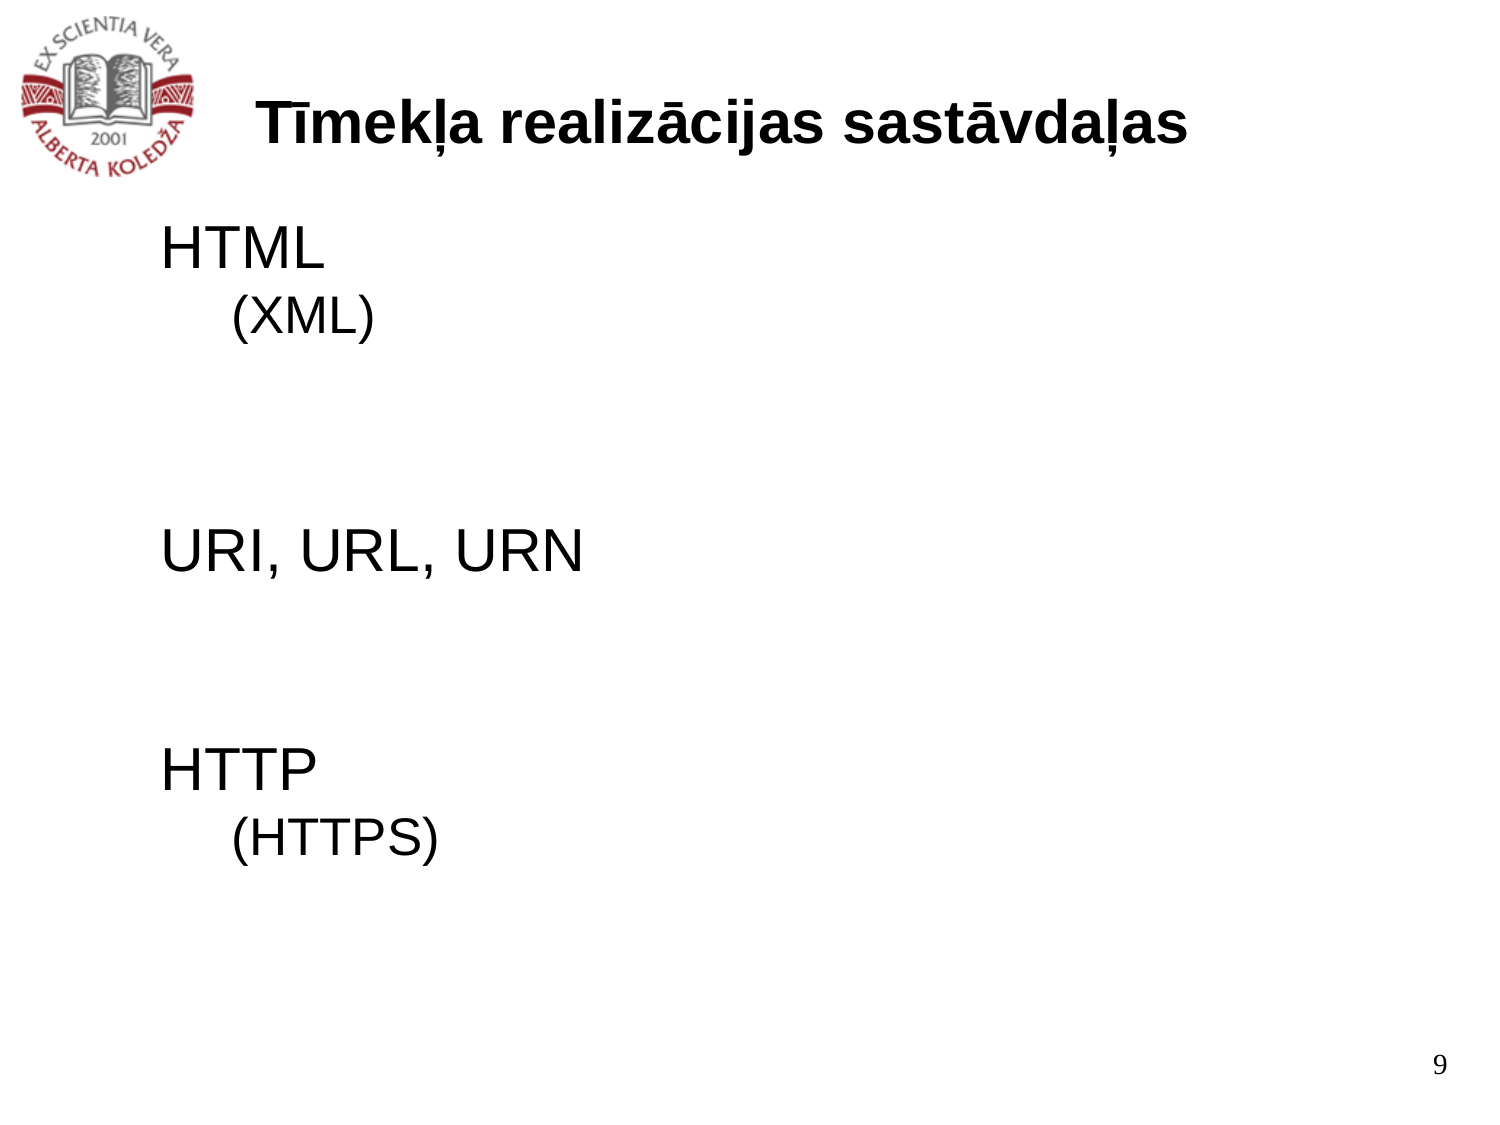

# Tīmekļa realizācijas sastāvdaļas
HTML
(XML)
URI, URL, URN
HTTP
(HTTPS)
9